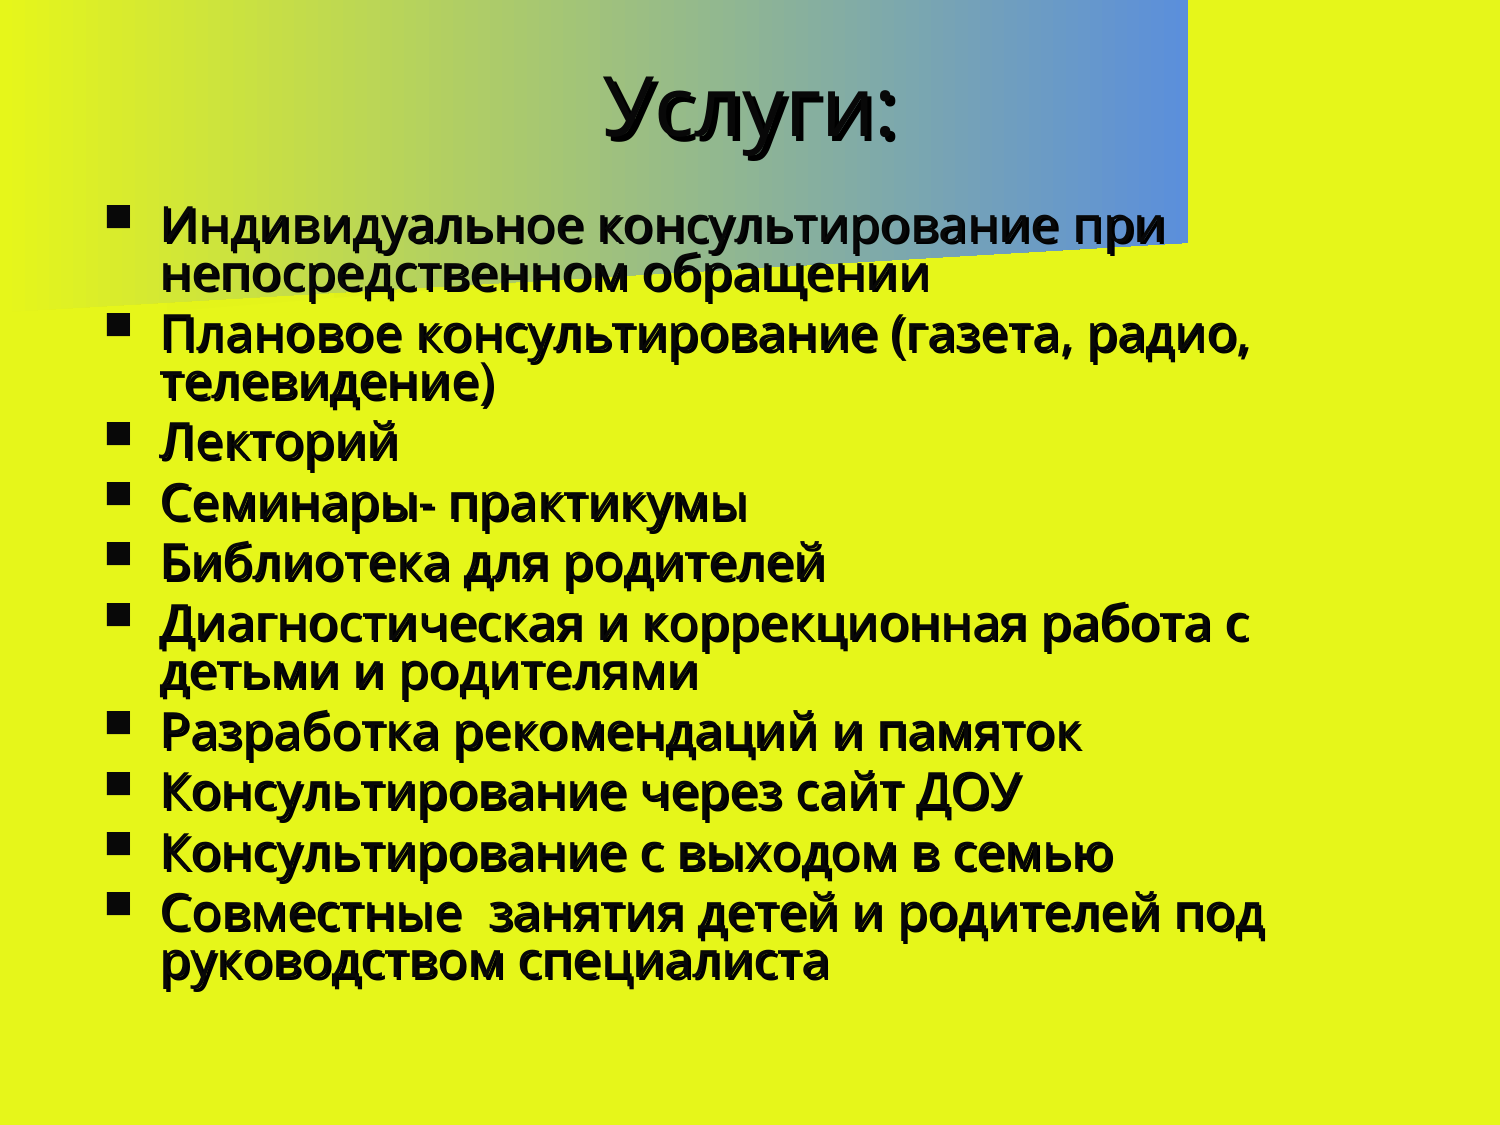

# Услуги:
Индивидуальное консультирование при непосредственном обращении
Плановое консультирование (газета, радио, телевидение)
Лекторий
Семинары- практикумы
Библиотека для родителей
Диагностическая и коррекционная работа с детьми и родителями
Разработка рекомендаций и памяток
Консультирование через сайт ДОУ
Консультирование с выходом в семью
Совместные занятия детей и родителей под руководством специалиста